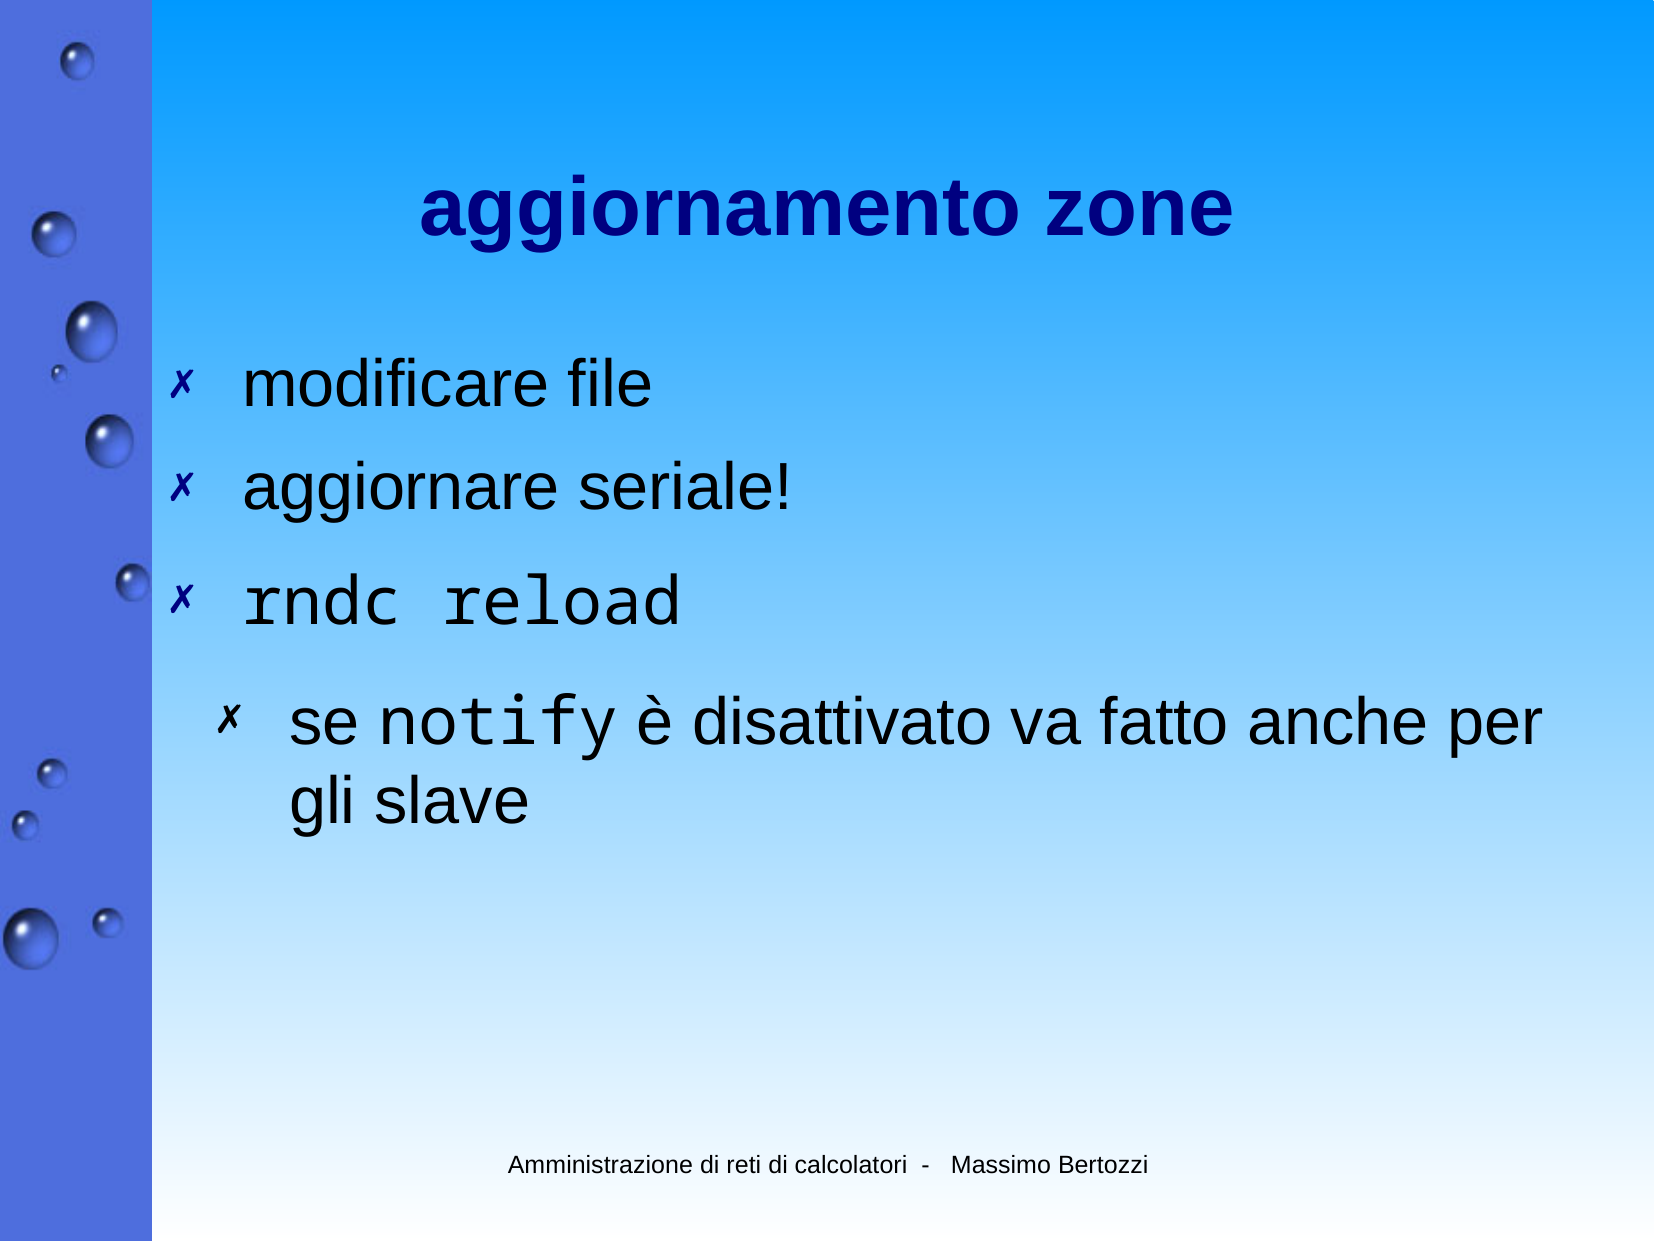

# aggiornamento zone
modificare file
aggiornare seriale!
rndc reload
se notify è disattivato va fatto anche per gli slave